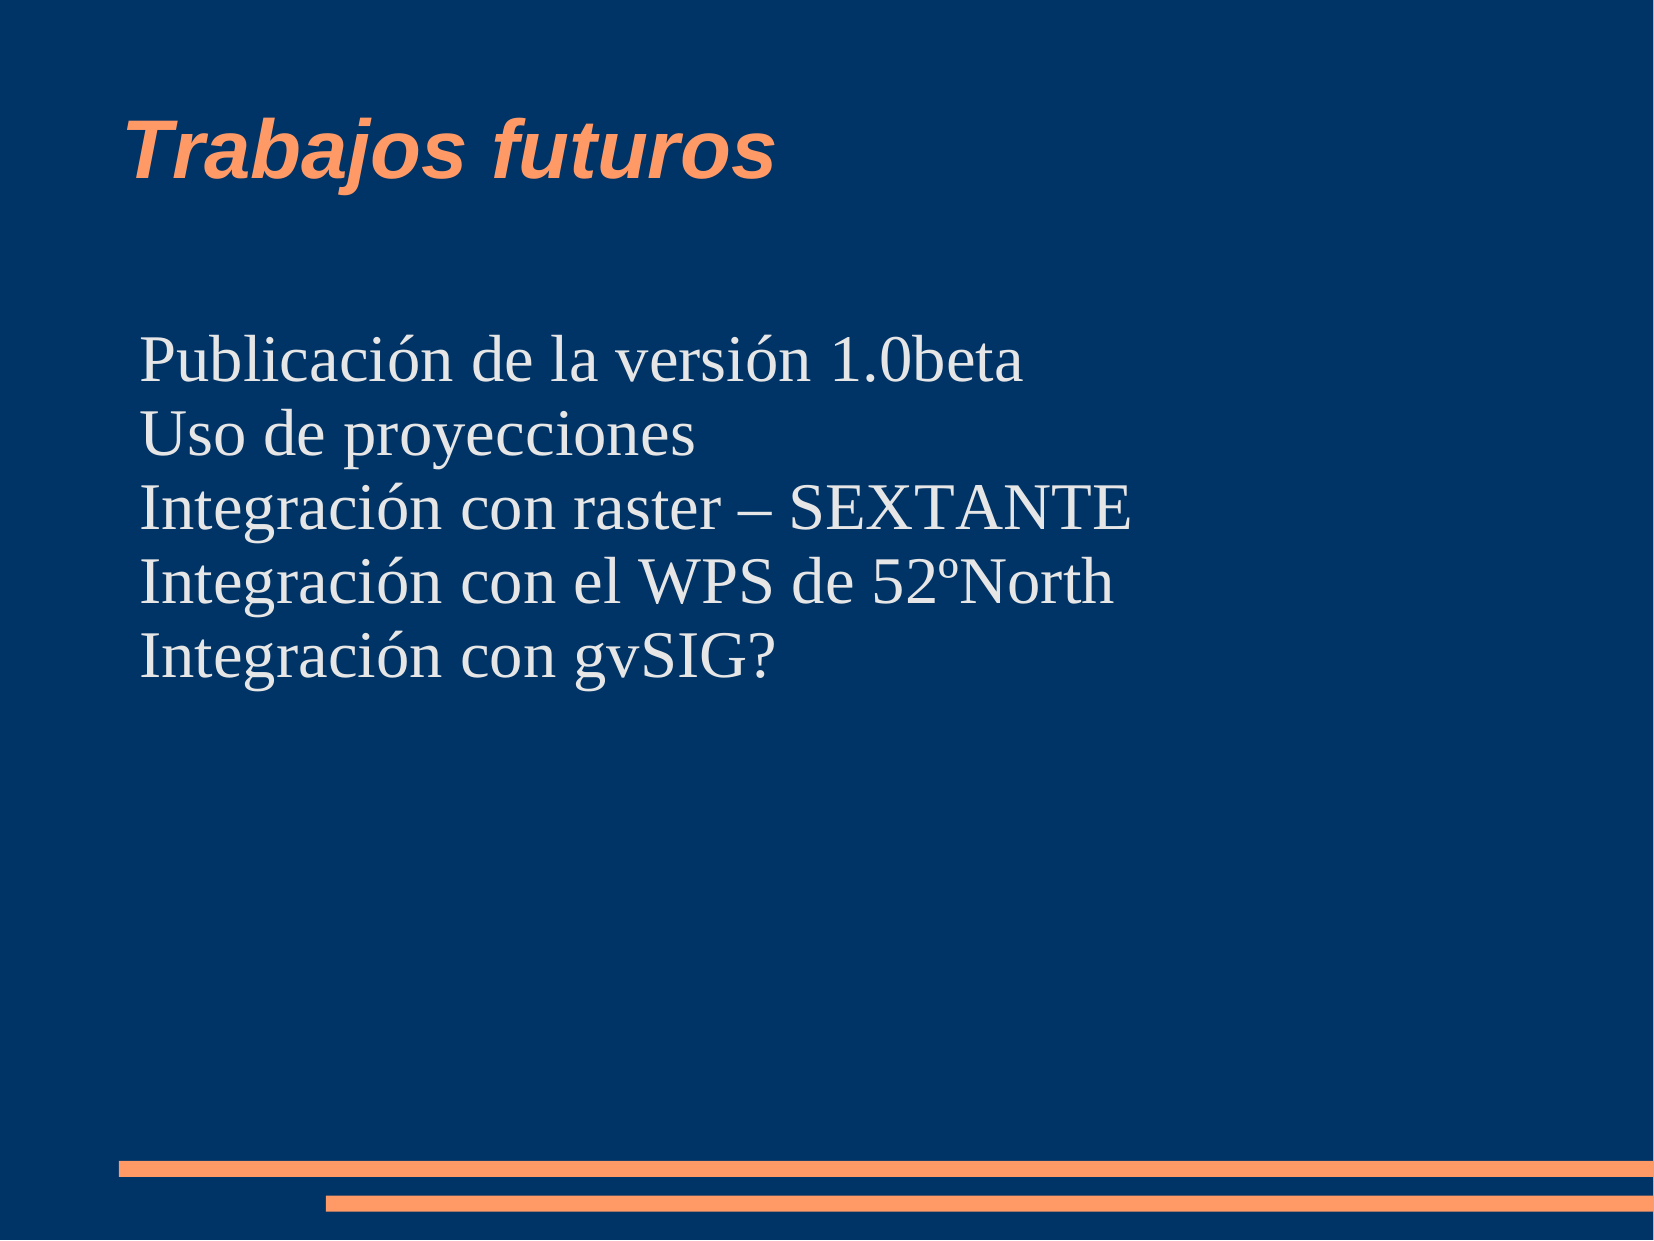

# Trabajos futuros
Publicación de la versión 1.0beta
Uso de proyecciones
Integración con raster – SEXTANTE
Integración con el WPS de 52ºNorth
Integración con gvSIG?